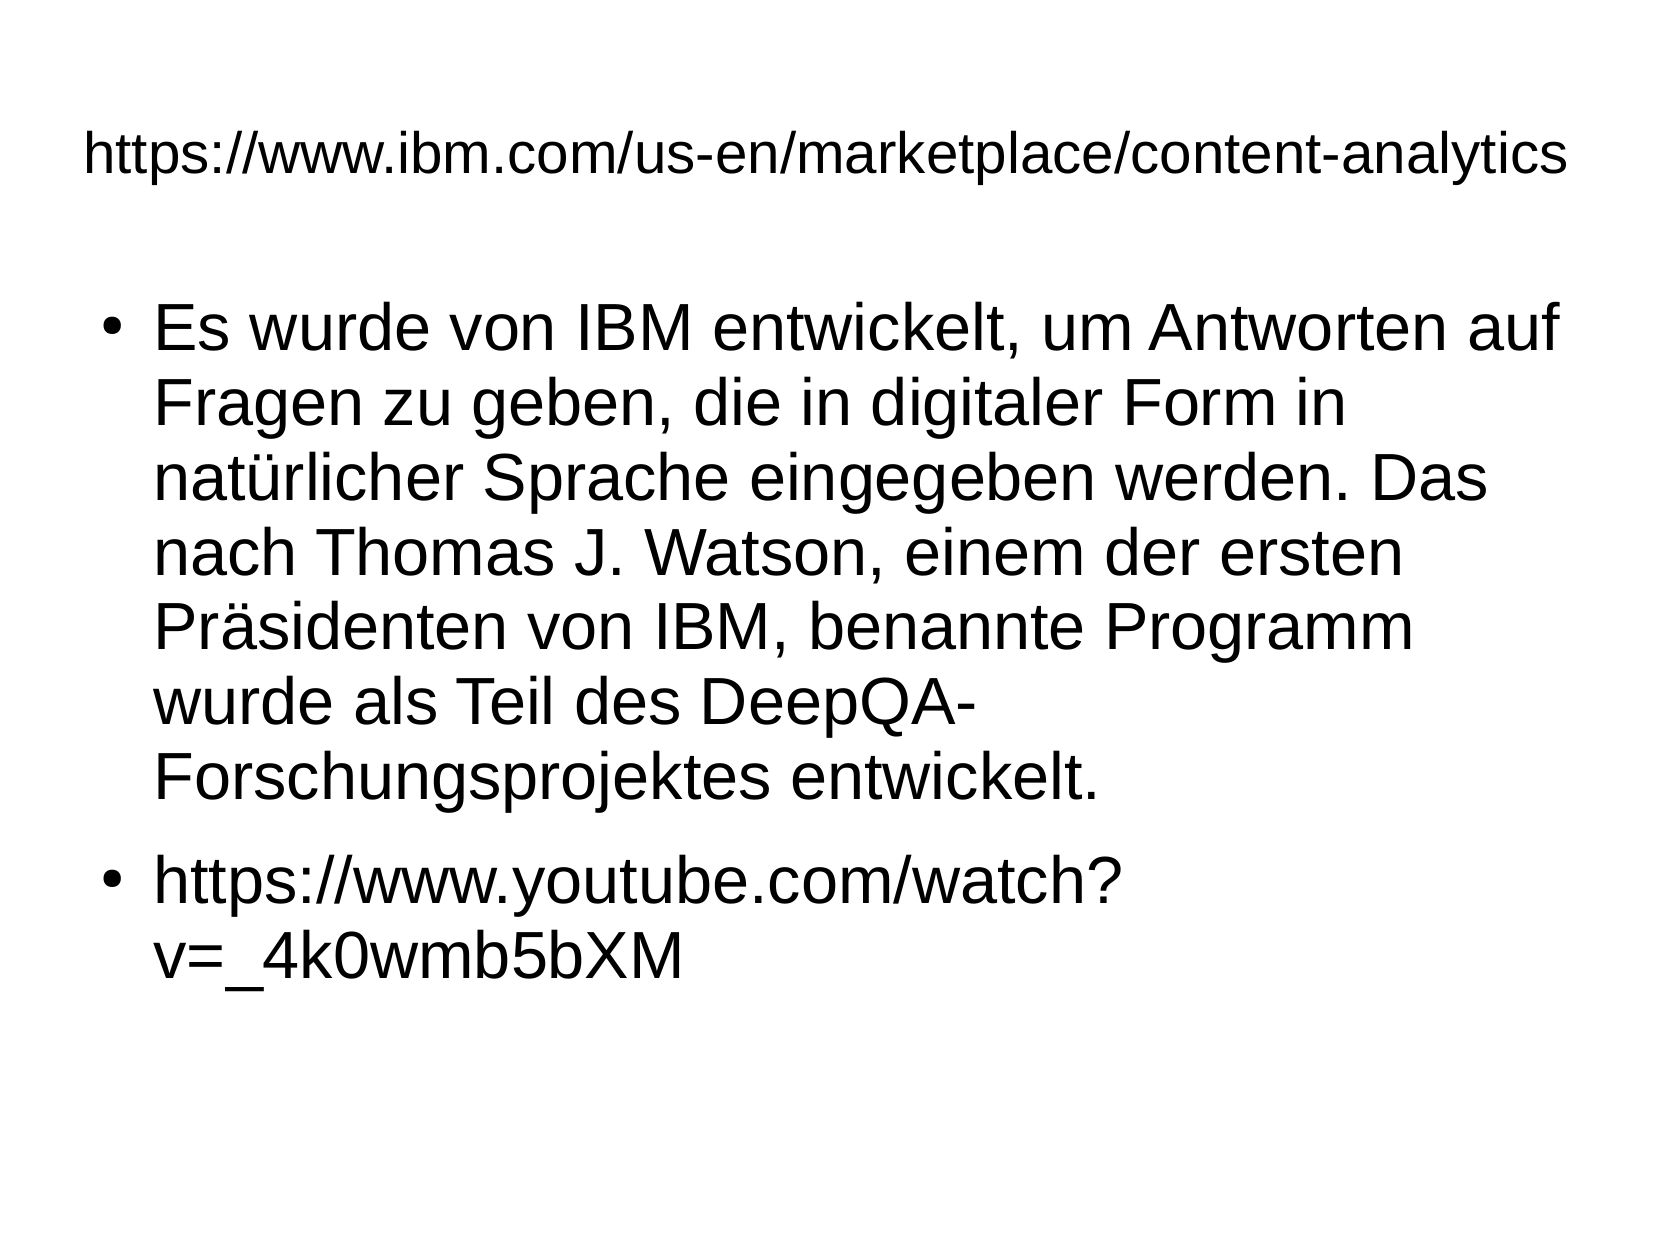

# https://www.ibm.com/us-en/marketplace/content-analytics
Es wurde von IBM entwickelt, um Antworten auf Fragen zu geben, die in digitaler Form in natürlicher Sprache eingegeben werden. Das nach Thomas J. Watson, einem der ersten Präsidenten von IBM, benannte Programm wurde als Teil des DeepQA-Forschungsprojektes entwickelt.
https://www.youtube.com/watch?v=_4k0wmb5bXM